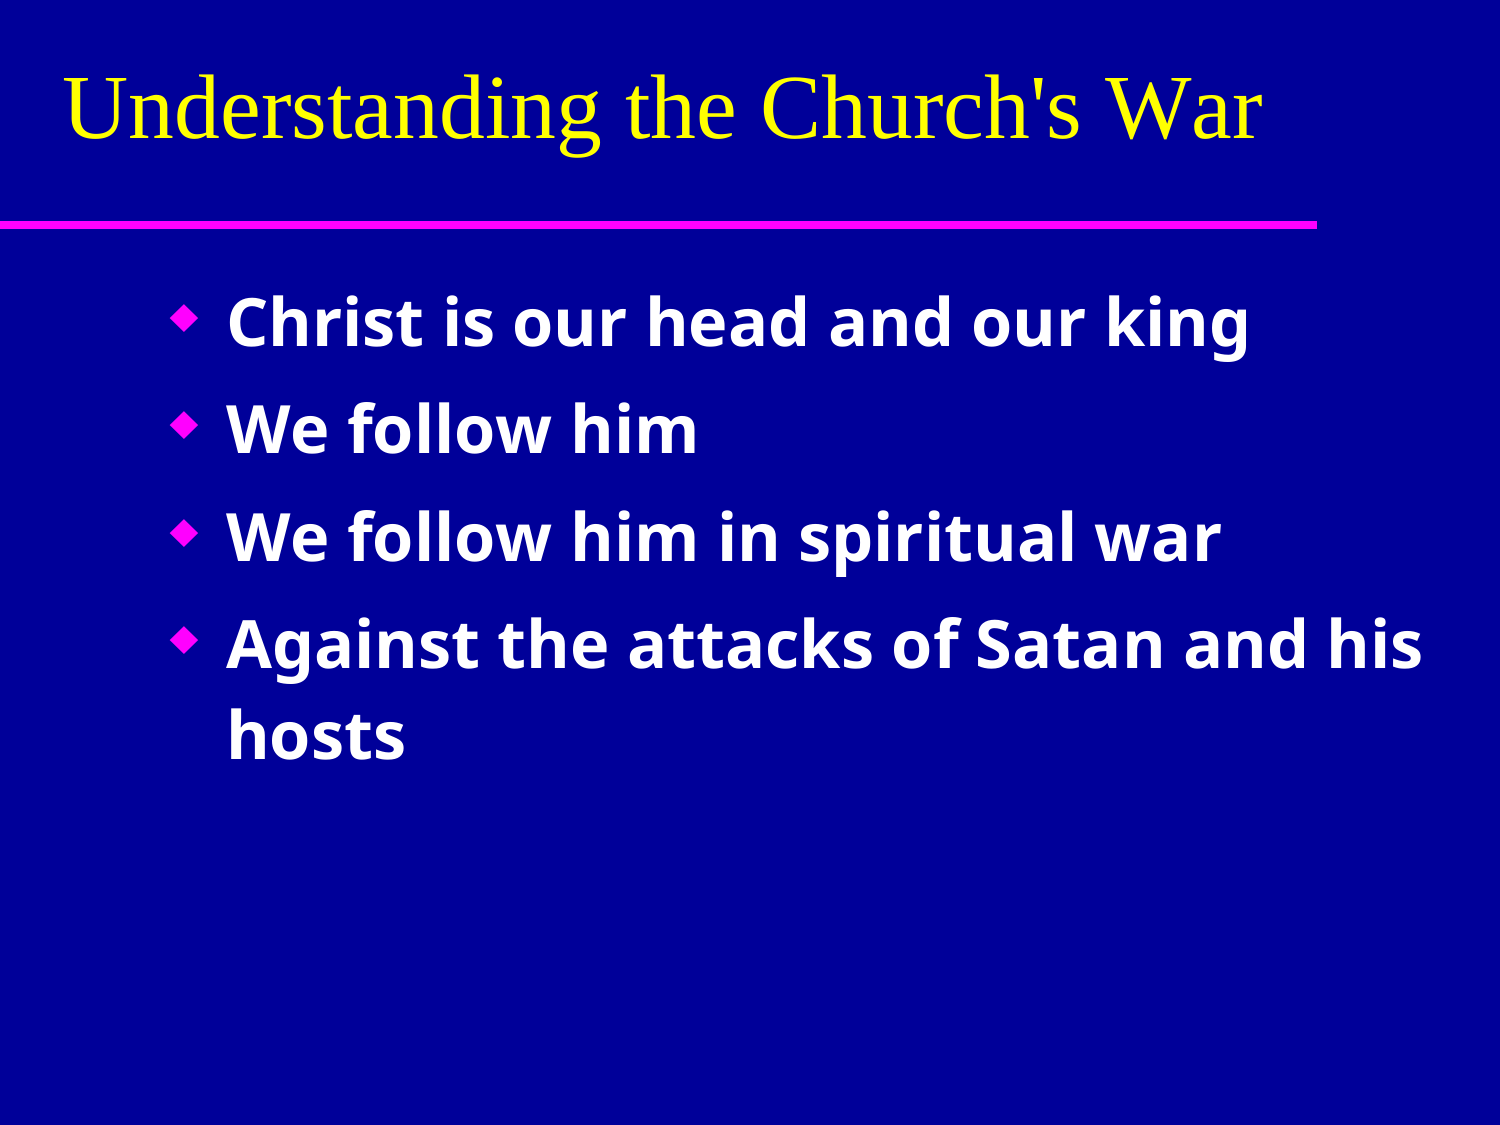

# Understanding the Church's War
Christ is our head and our king
We follow him
We follow him in spiritual war
Against the attacks of Satan and his hosts